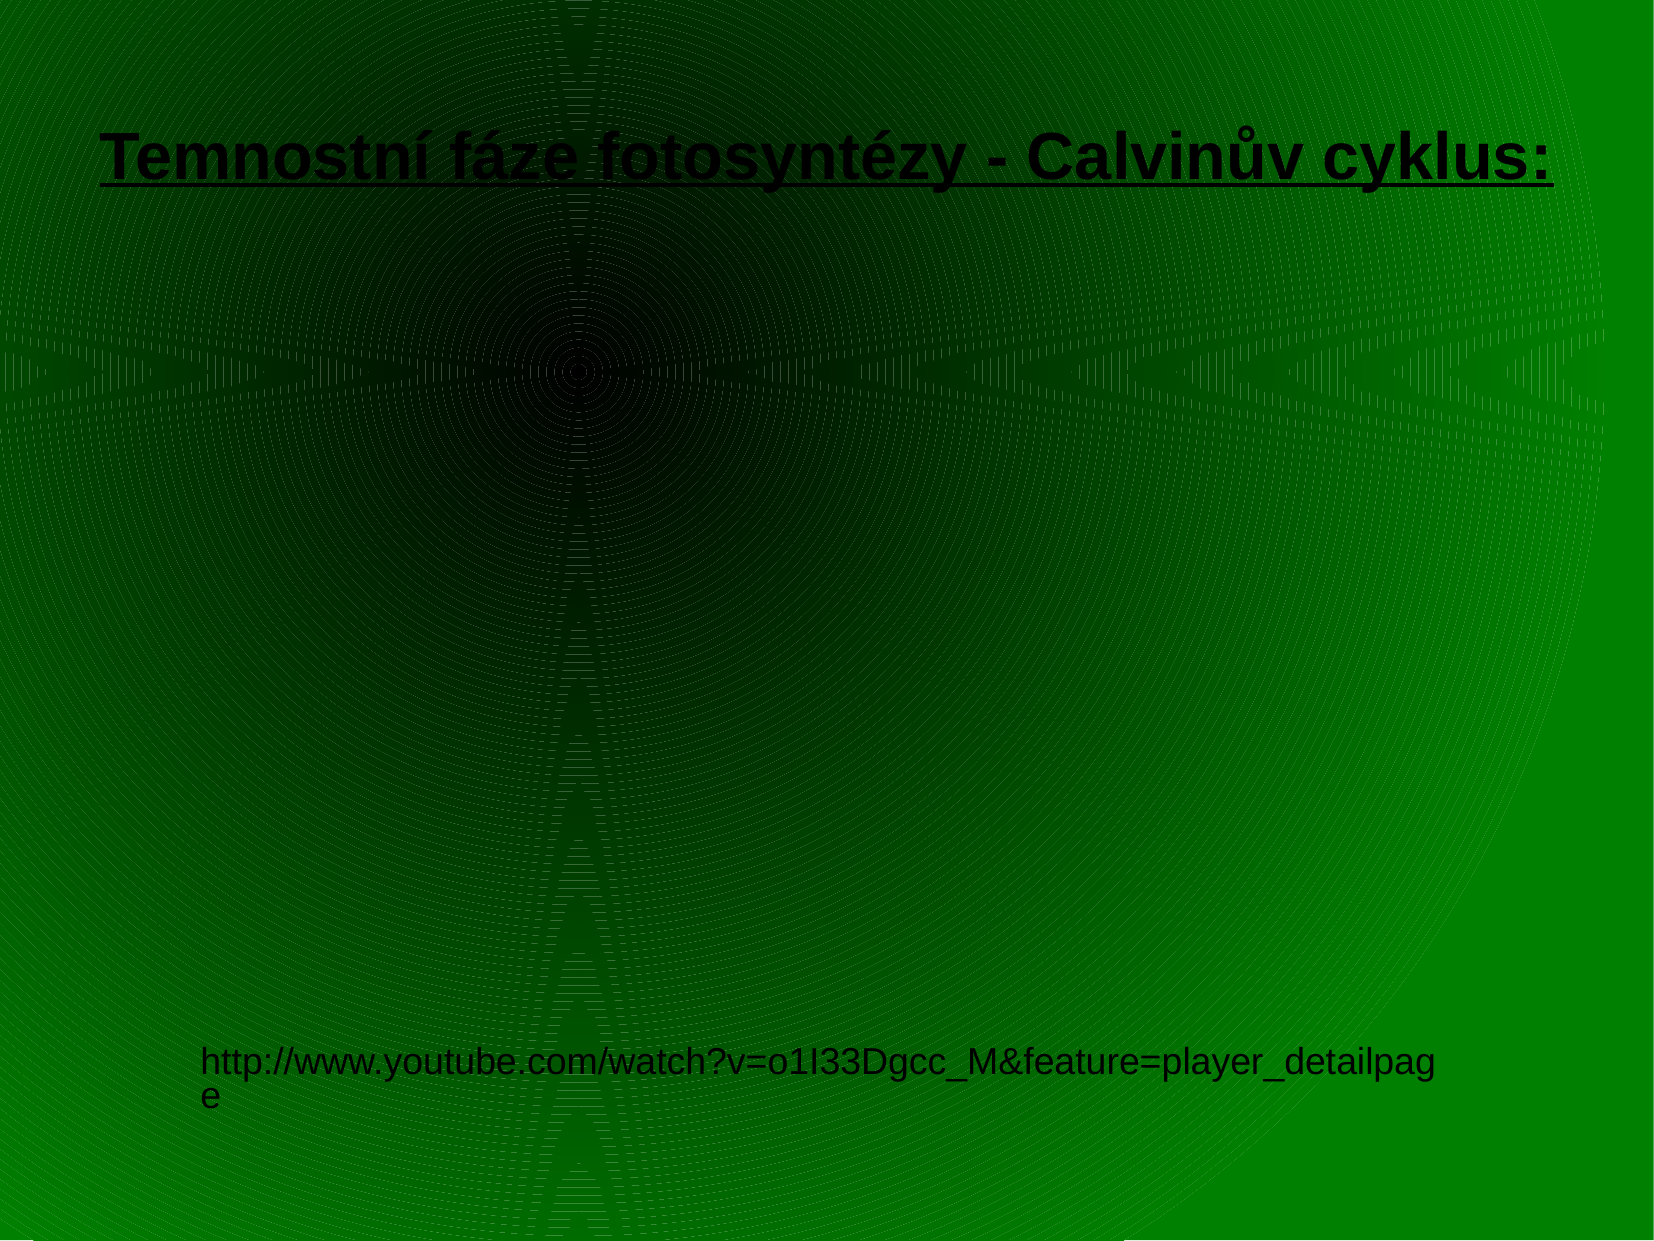

# Temnostní fáze fotosyntézy - Calvinův cyklus:
http://www.youtube.com/watch?v=o1I33Dgcc_M&feature=player_detailpage